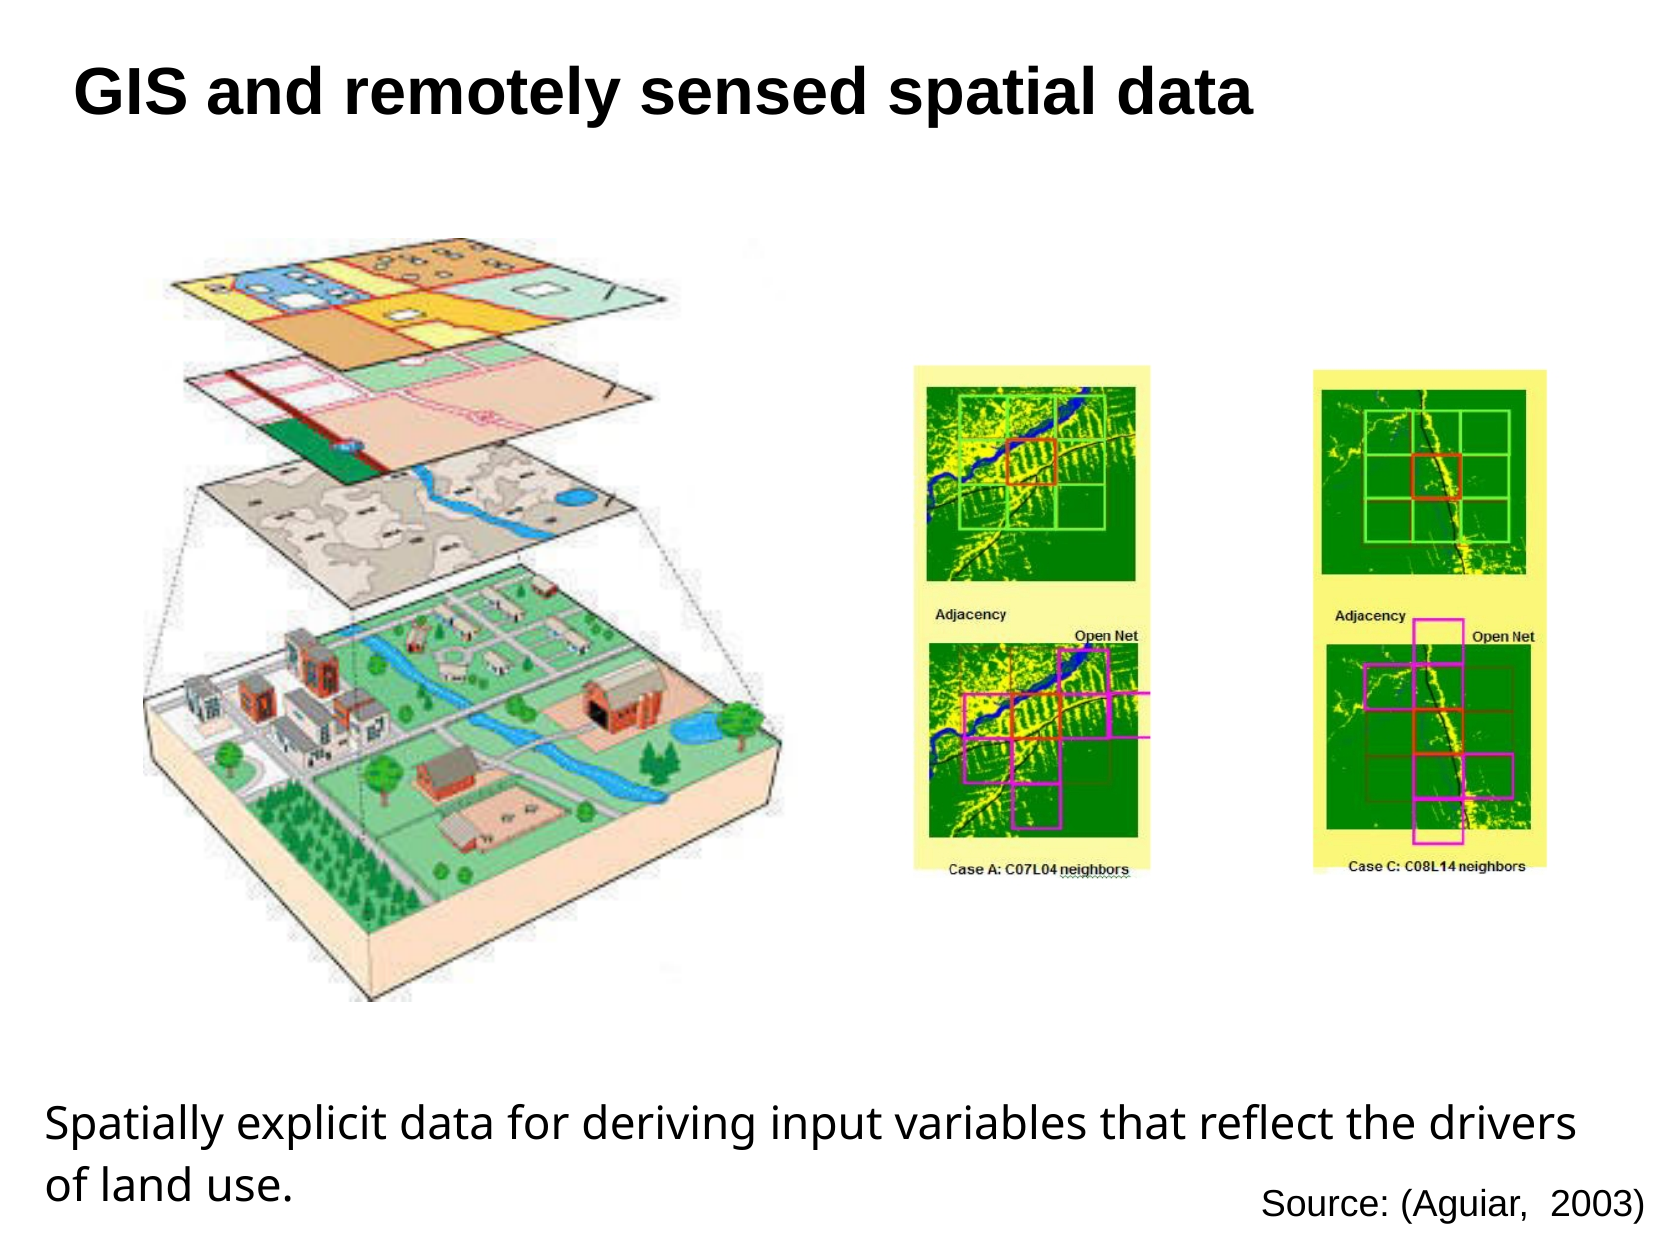

GIS and remotely sensed spatial data
Spatially explicit data for deriving input variables that reflect the drivers of land use.
Source: (Aguiar, 2003)